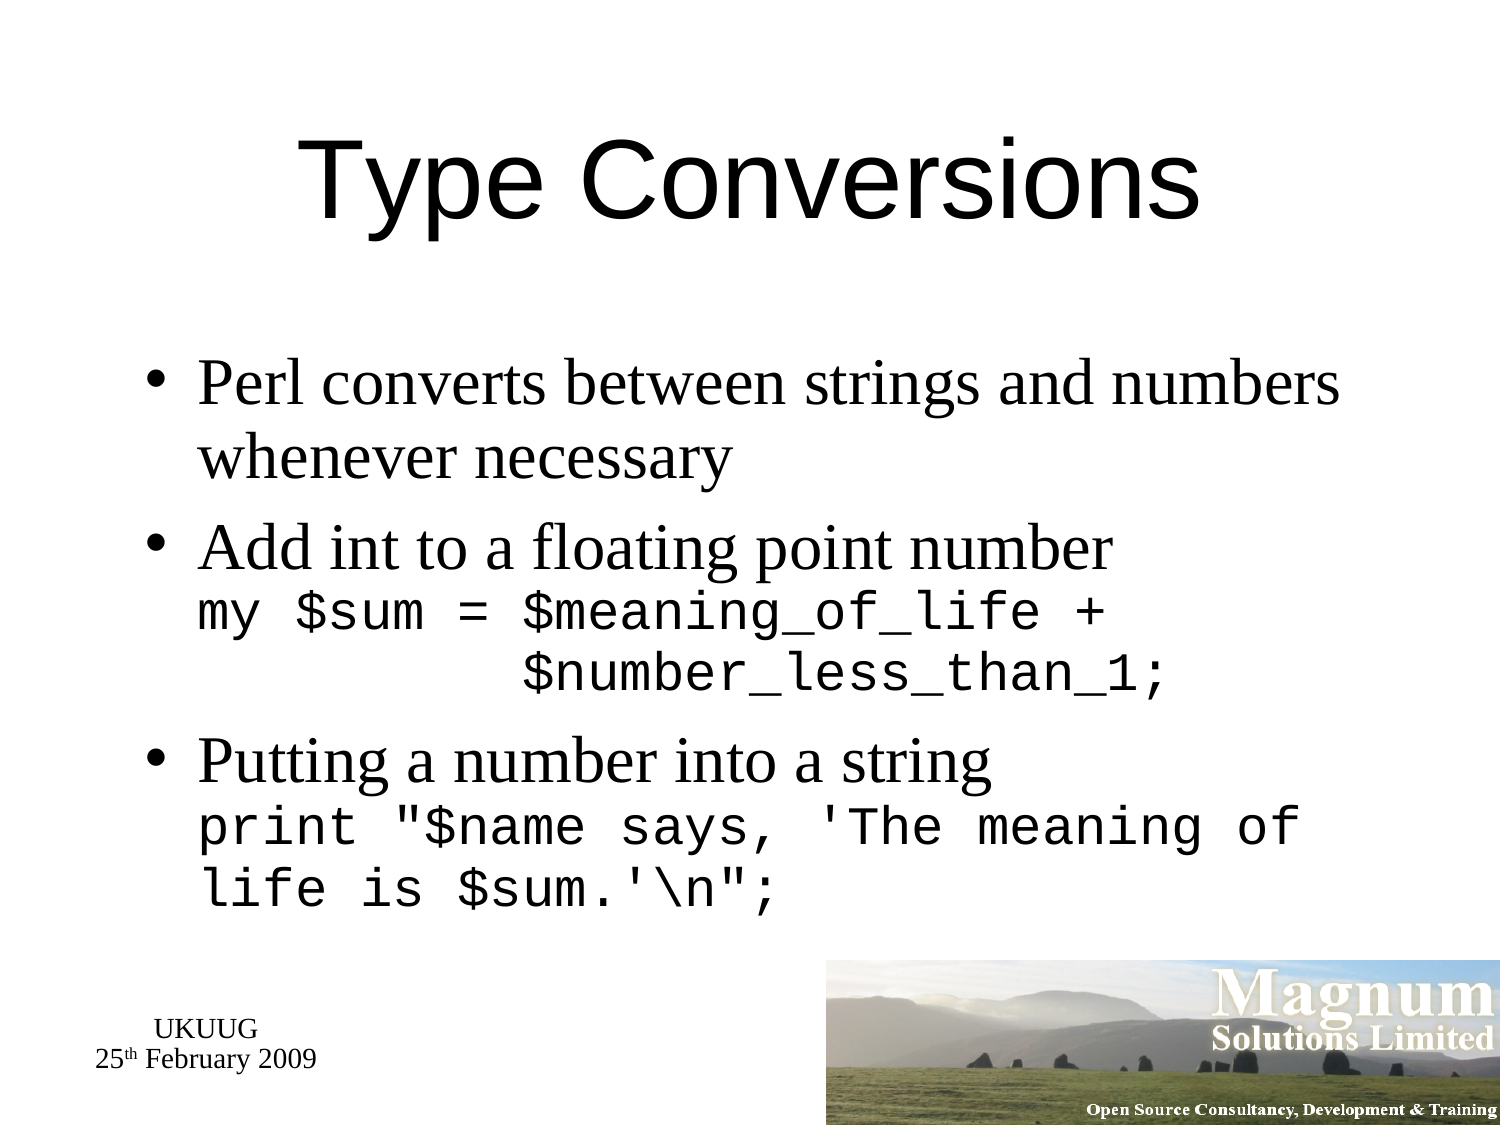

# Type Conversions
Perl converts between strings and numbers whenever necessary
Add int to a floating point number
my $sum = $meaning_of_life +
 $number_less_than_1;
Putting a number into a string
print "$name says, 'The meaning of life is $sum.'\n";
24